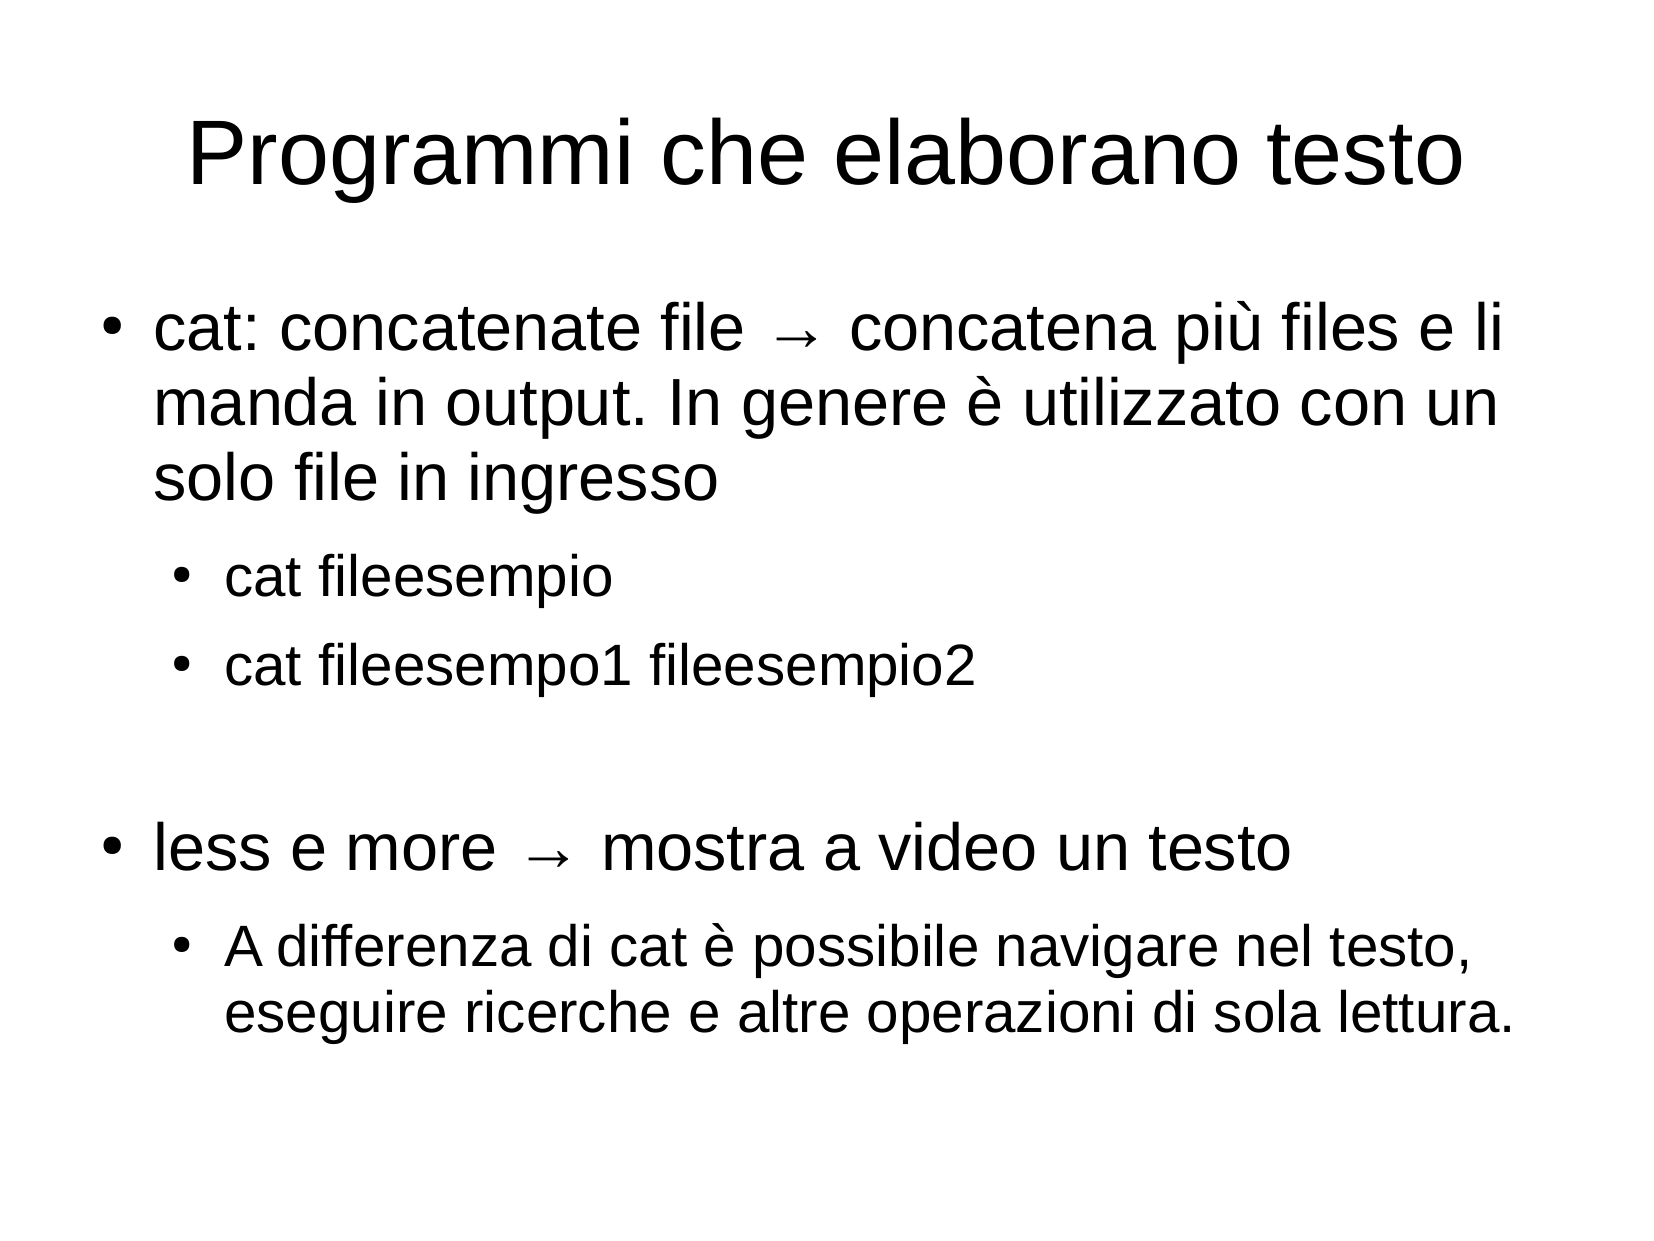

# Programmi che elaborano testo
cat: concatenate file → concatena più files e li manda in output. In genere è utilizzato con un solo file in ingresso
cat fileesempio
cat fileesempo1 fileesempio2
less e more → mostra a video un testo
A differenza di cat è possibile navigare nel testo, eseguire ricerche e altre operazioni di sola lettura.